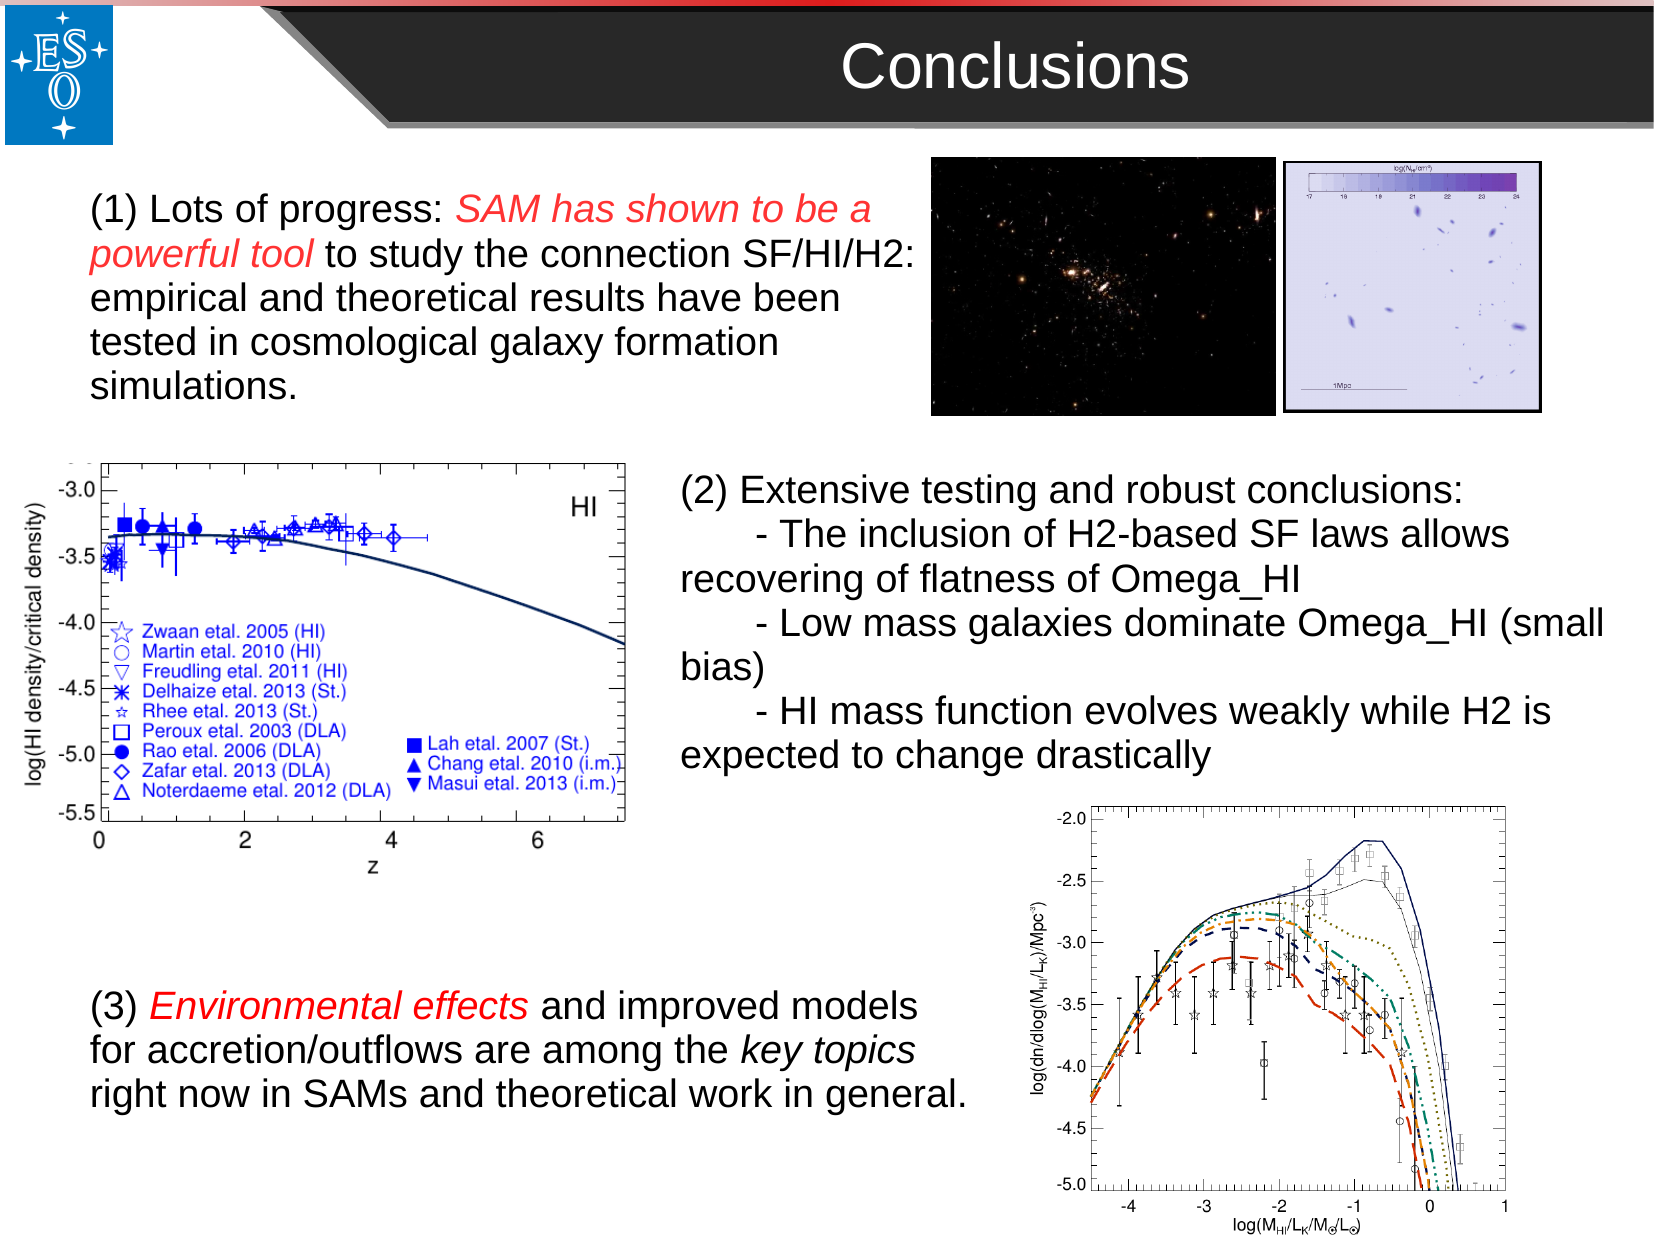

# Conclusions
(1) Lots of progress: SAM has shown to be a
powerful tool to study the connection SF/HI/H2:
empirical and theoretical results have been
tested in cosmological galaxy formation
simulations.
(2) Extensive testing and robust conclusions:
	- The inclusion of H2-based SF laws allows recovering of flatness of Omega_HI
	- Low mass galaxies dominate Omega_HI (small bias)
	- HI mass function evolves weakly while H2 is expected to change drastically
(3) Environmental effects and improved models
for accretion/outflows are among the key topics
right now in SAMs and theoretical work in general.